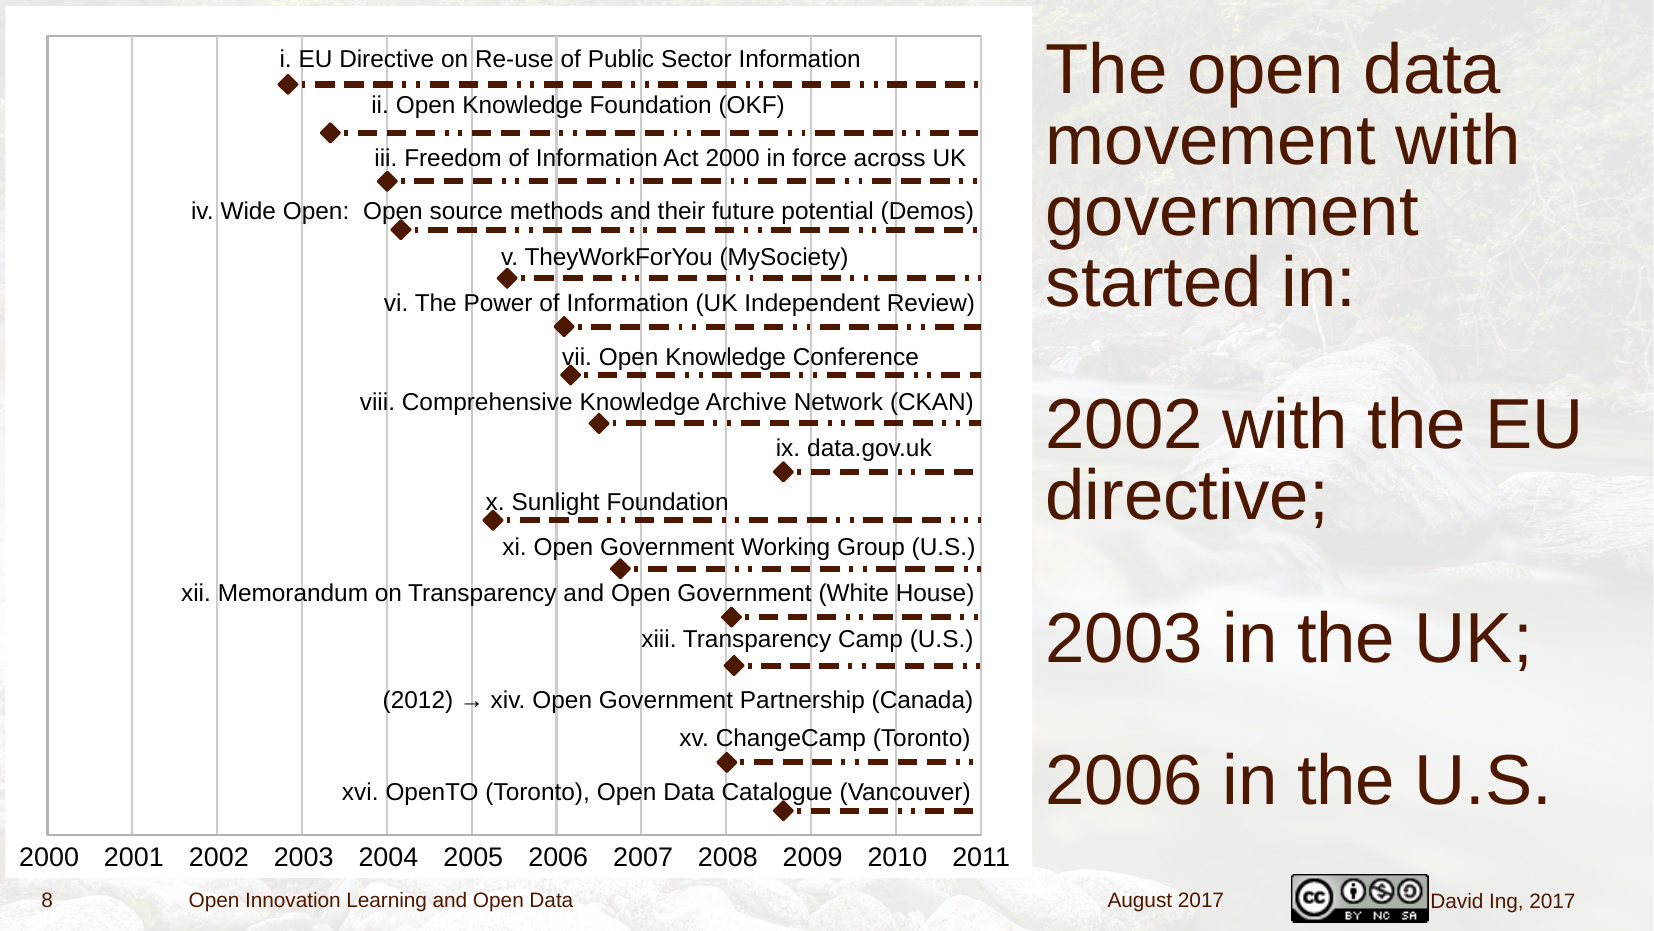

# The open data movement with government started in: 2002 with the EU directive; 2003 in the UK; 2006 in the U.S.
Open Innovation Learning and Open Data
August 2017
8